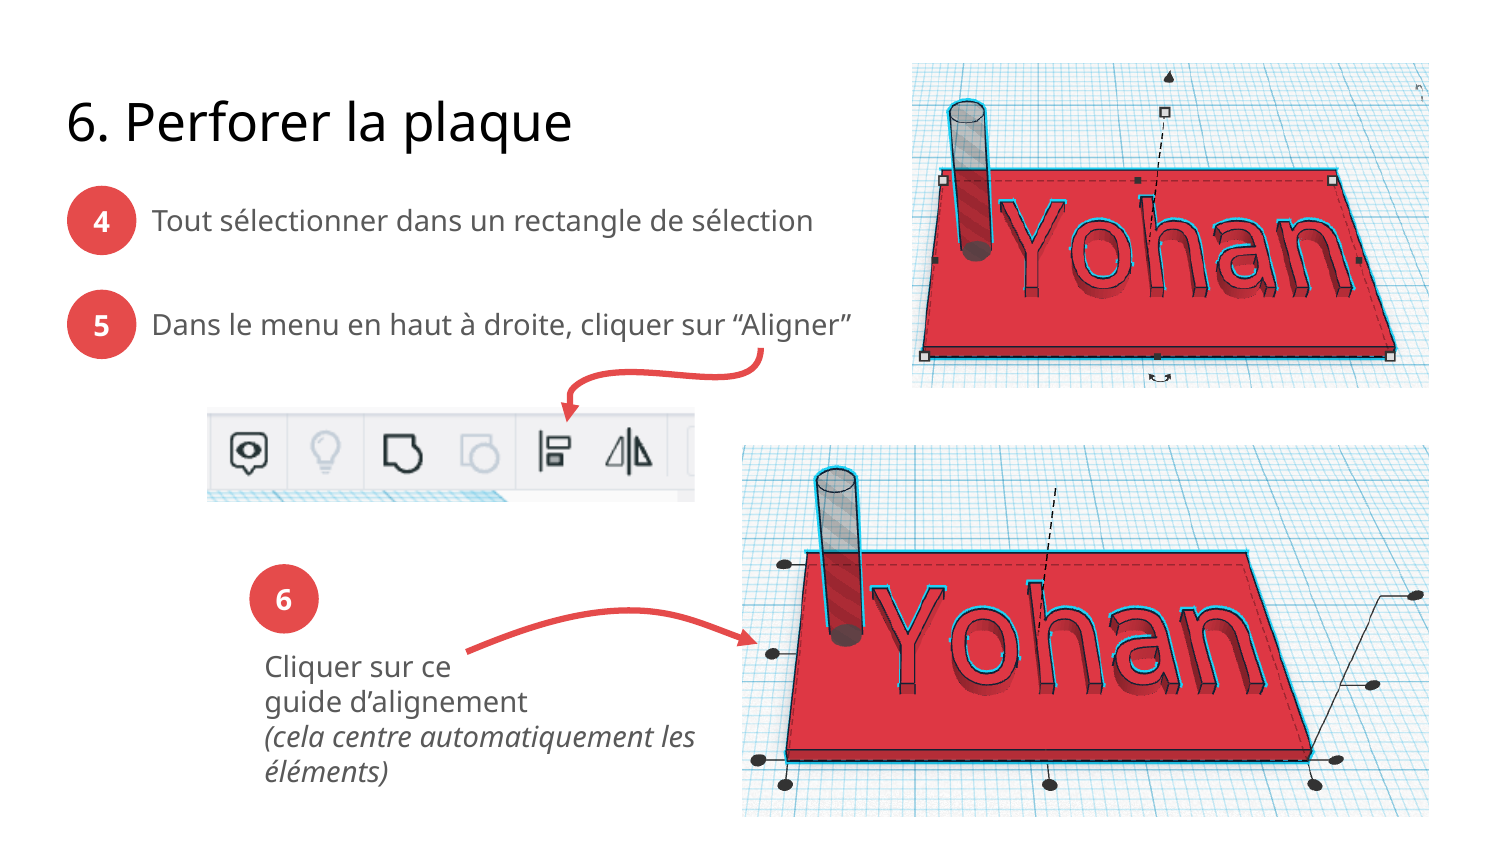

4
Tout sélectionner dans un rectangle de sélection
# 6. Perforer la plaque
5
Dans le menu en haut à droite, cliquer sur “Aligner”
6
Cliquer sur ce
guide d’alignement
(cela centre automatiquement les éléments)